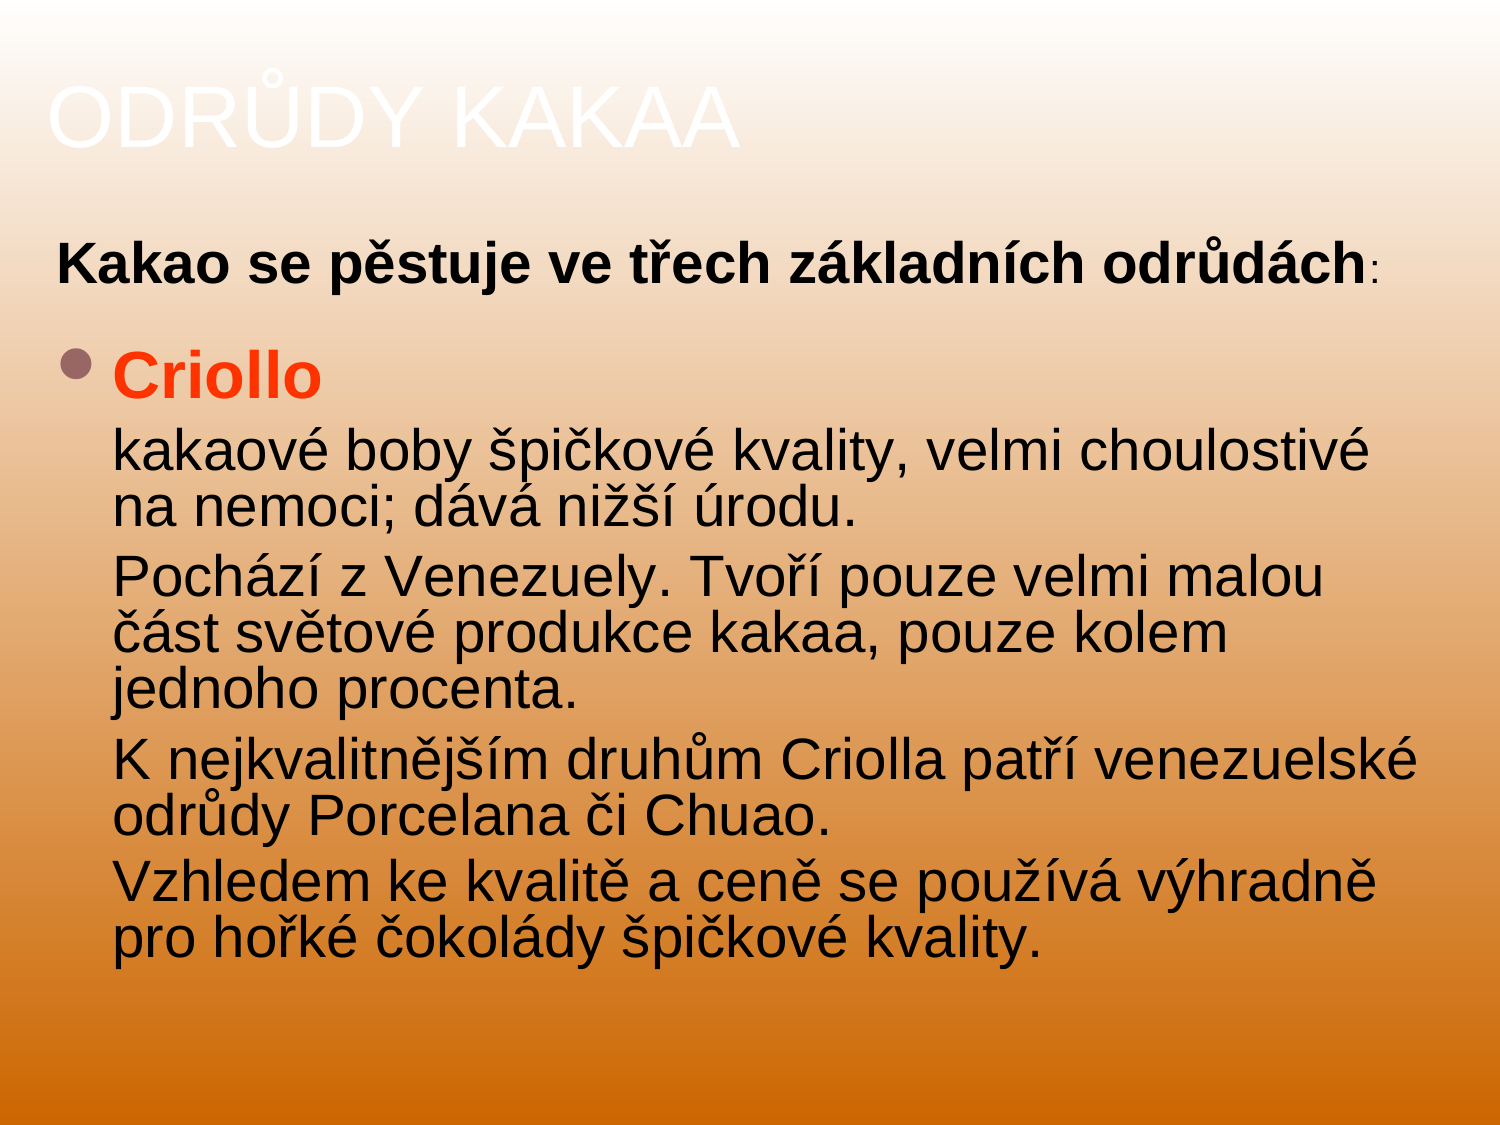

# ODRŮDY KAKAA
Kakao se pěstuje ve třech základních odrůdách:
Criollo
	kakaové boby špičkové kvality, velmi choulostivé na nemoci; dává nižší úrodu.
	Pochází z Venezuely. Tvoří pouze velmi malou část světové produkce kakaa, pouze kolem jednoho procenta.
	K nejkvalitnějším druhům Criolla patří venezuelské odrůdy Porcelana či Chuao.
	Vzhledem ke kvalitě a ceně se používá výhradně pro hořké čokolády špičkové kvality.